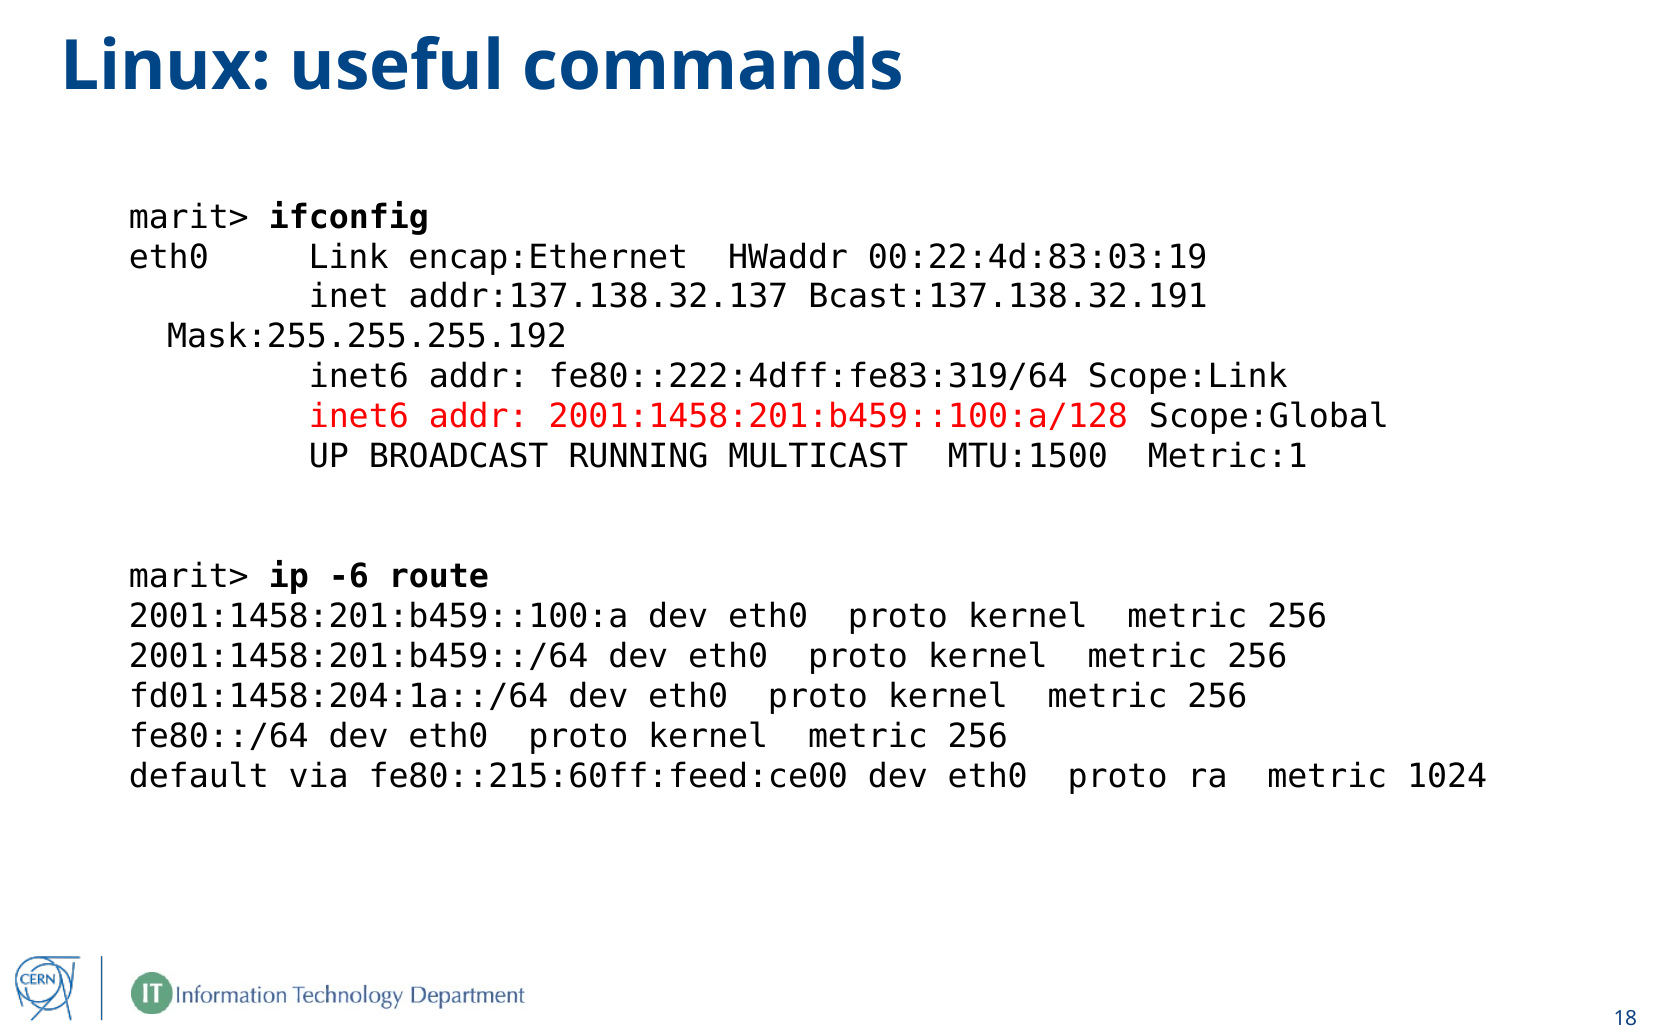

# Linux: useful commands
marit> ifconfig
eth0 Link encap:Ethernet HWaddr 00:22:4d:83:03:19
 inet addr:137.138.32.137 Bcast:137.138.32.191 Mask:255.255.255.192
 inet6 addr: fe80::222:4dff:fe83:319/64 Scope:Link
 inet6 addr: 2001:1458:201:b459::100:a/128 Scope:Global
 UP BROADCAST RUNNING MULTICAST MTU:1500 Metric:1
marit> ip -6 route
2001:1458:201:b459::100:a dev eth0 proto kernel metric 256
2001:1458:201:b459::/64 dev eth0 proto kernel metric 256
fd01:1458:204:1a::/64 dev eth0 proto kernel metric 256
fe80::/64 dev eth0 proto kernel metric 256
default via fe80::215:60ff:feed:ce00 dev eth0 proto ra metric 1024